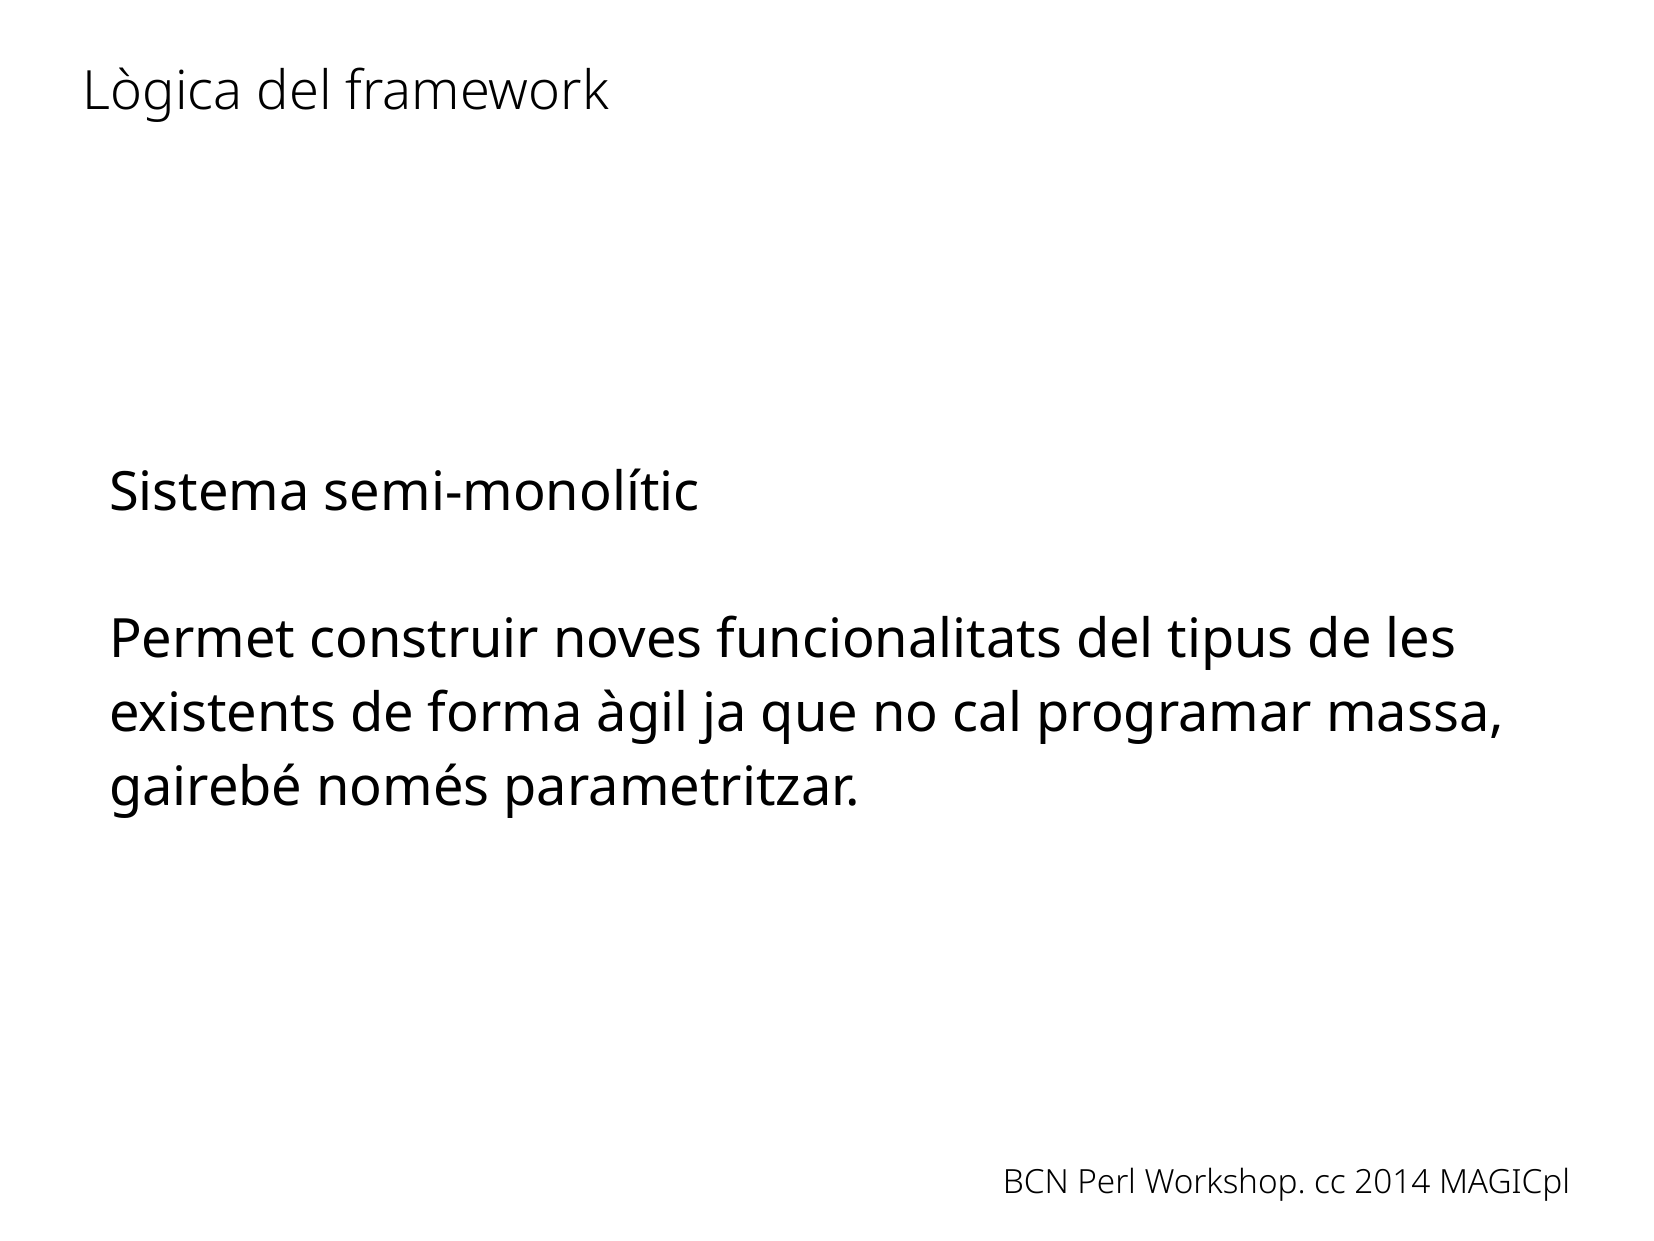

Lògica del framework
Sistema semi-monolític
Permet construir noves funcionalitats del tipus de les existents de forma àgil ja que no cal programar massa, gairebé només parametritzar.
# BCN Perl Workshop. cc 2014 MAGICpl